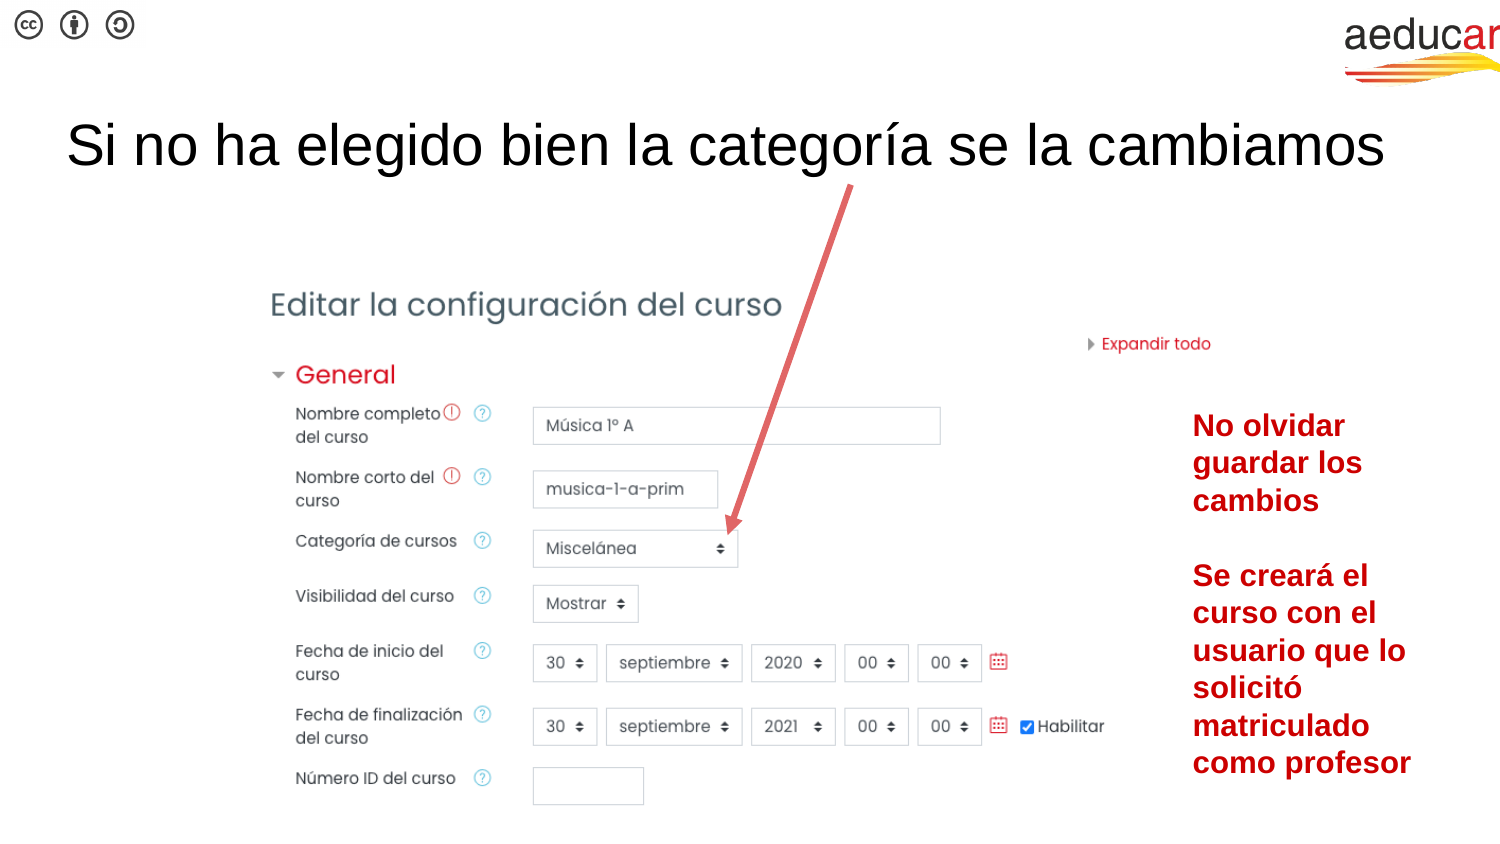

# Si no ha elegido bien la categoría se la cambiamos
No olvidar guardar los cambios
Se creará el curso con el usuario que lo solicitó matriculado como profesor